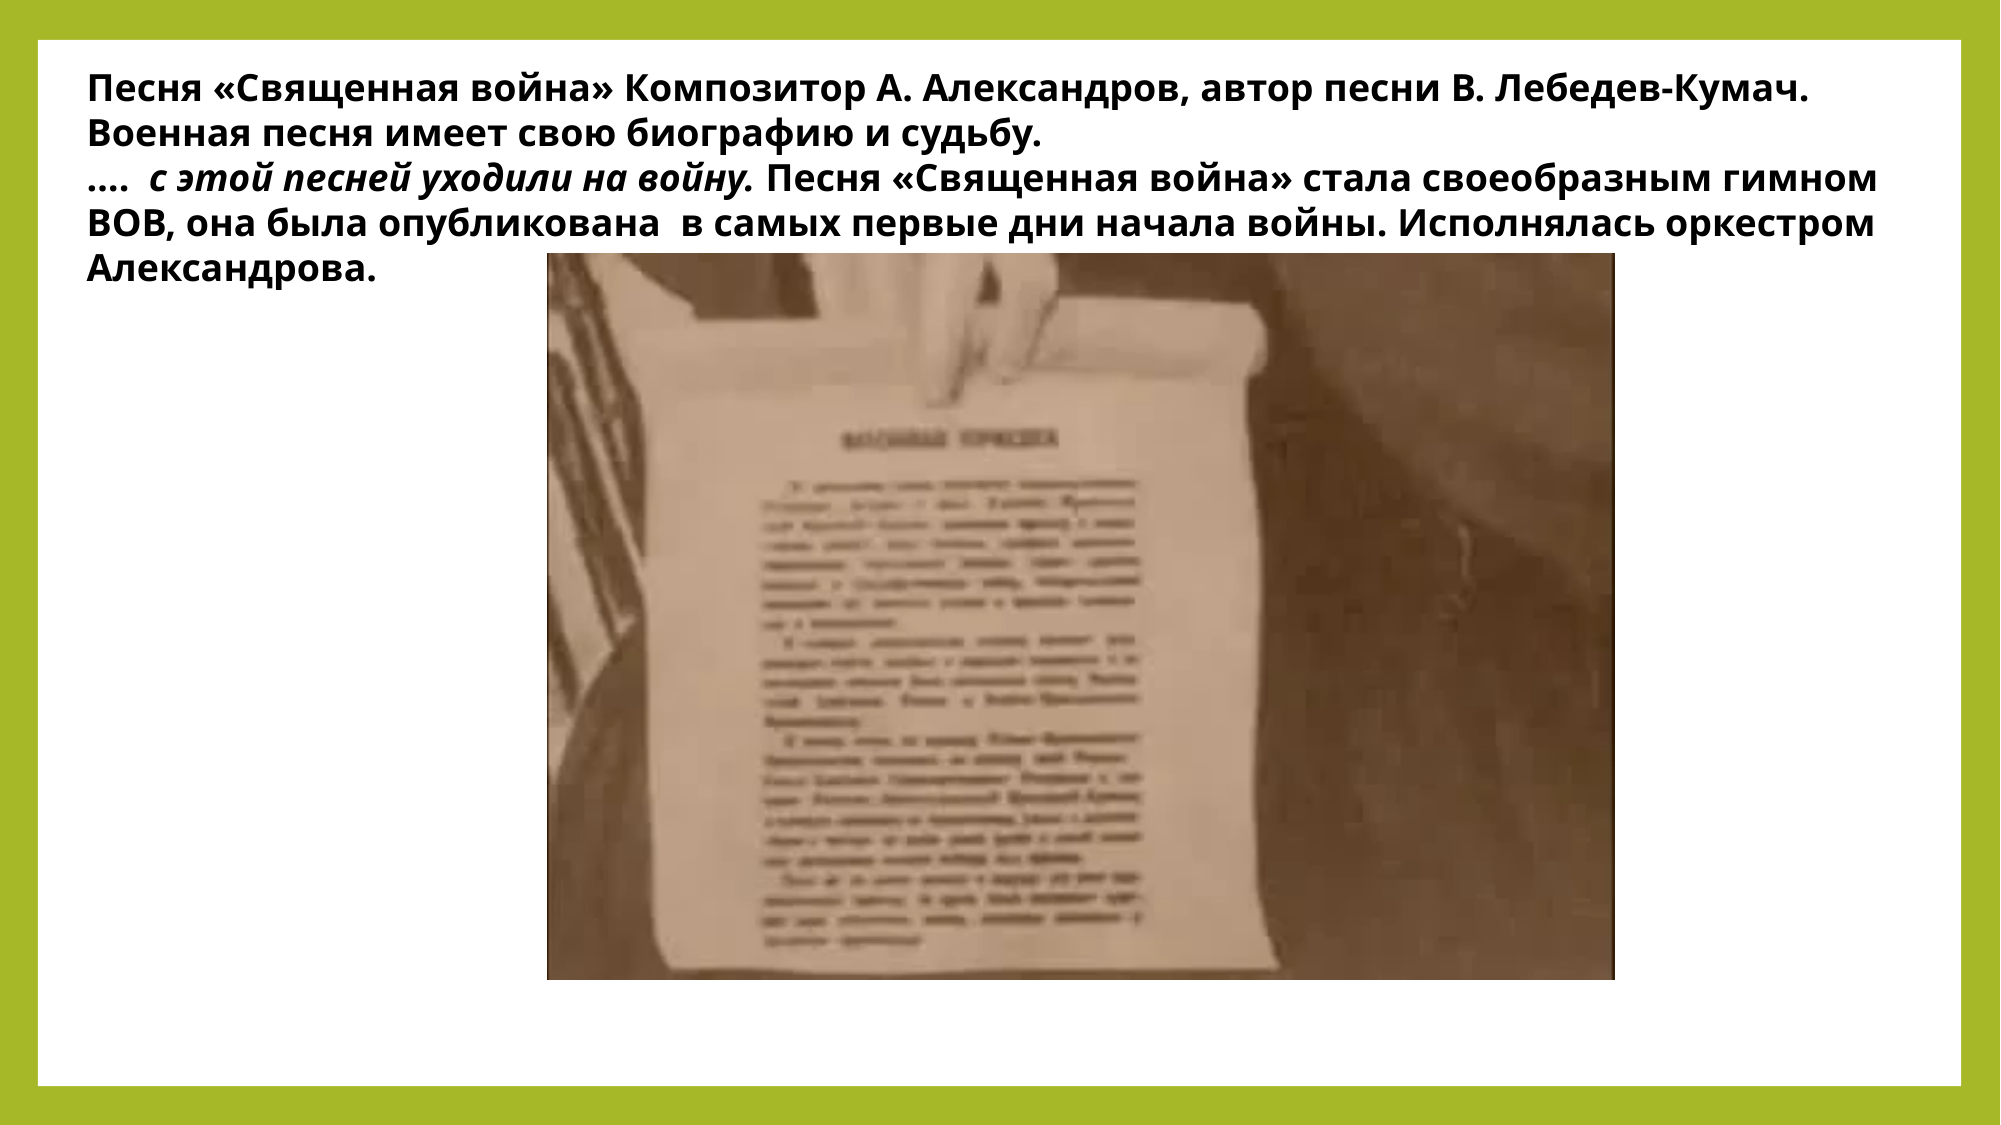

Песня «Священная война» Композитор А. Александров, автор песни В. Лебедев-Кумач.
Военная песня имеет свою биографию и судьбу.
…. с этой песней уходили на войну. Песня «Священная война» стала своеобразным гимном ВОВ, она была опубликована в самых первые дни начала войны. Исполнялась оркестром Александрова.